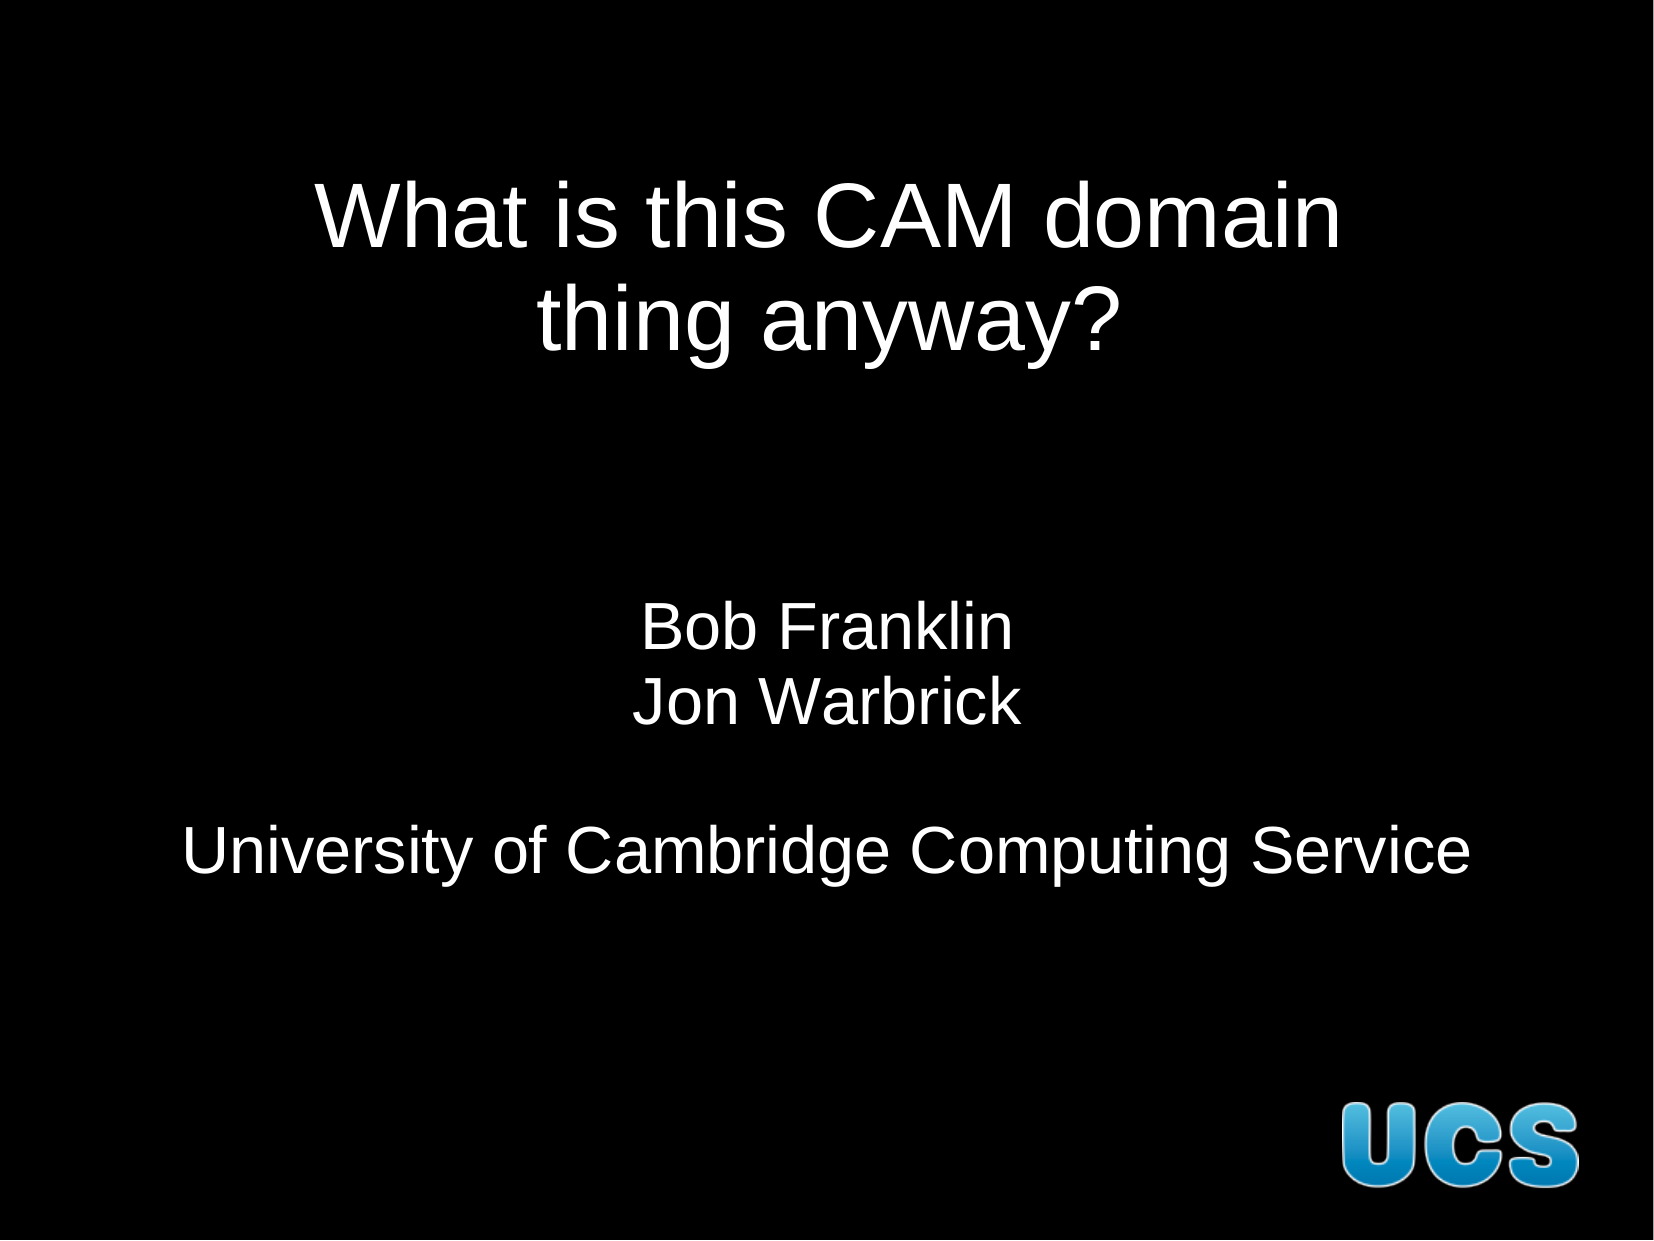

# What is this CAM domain thing anyway?
Bob Franklin
Jon Warbrick
University of Cambridge Computing Service